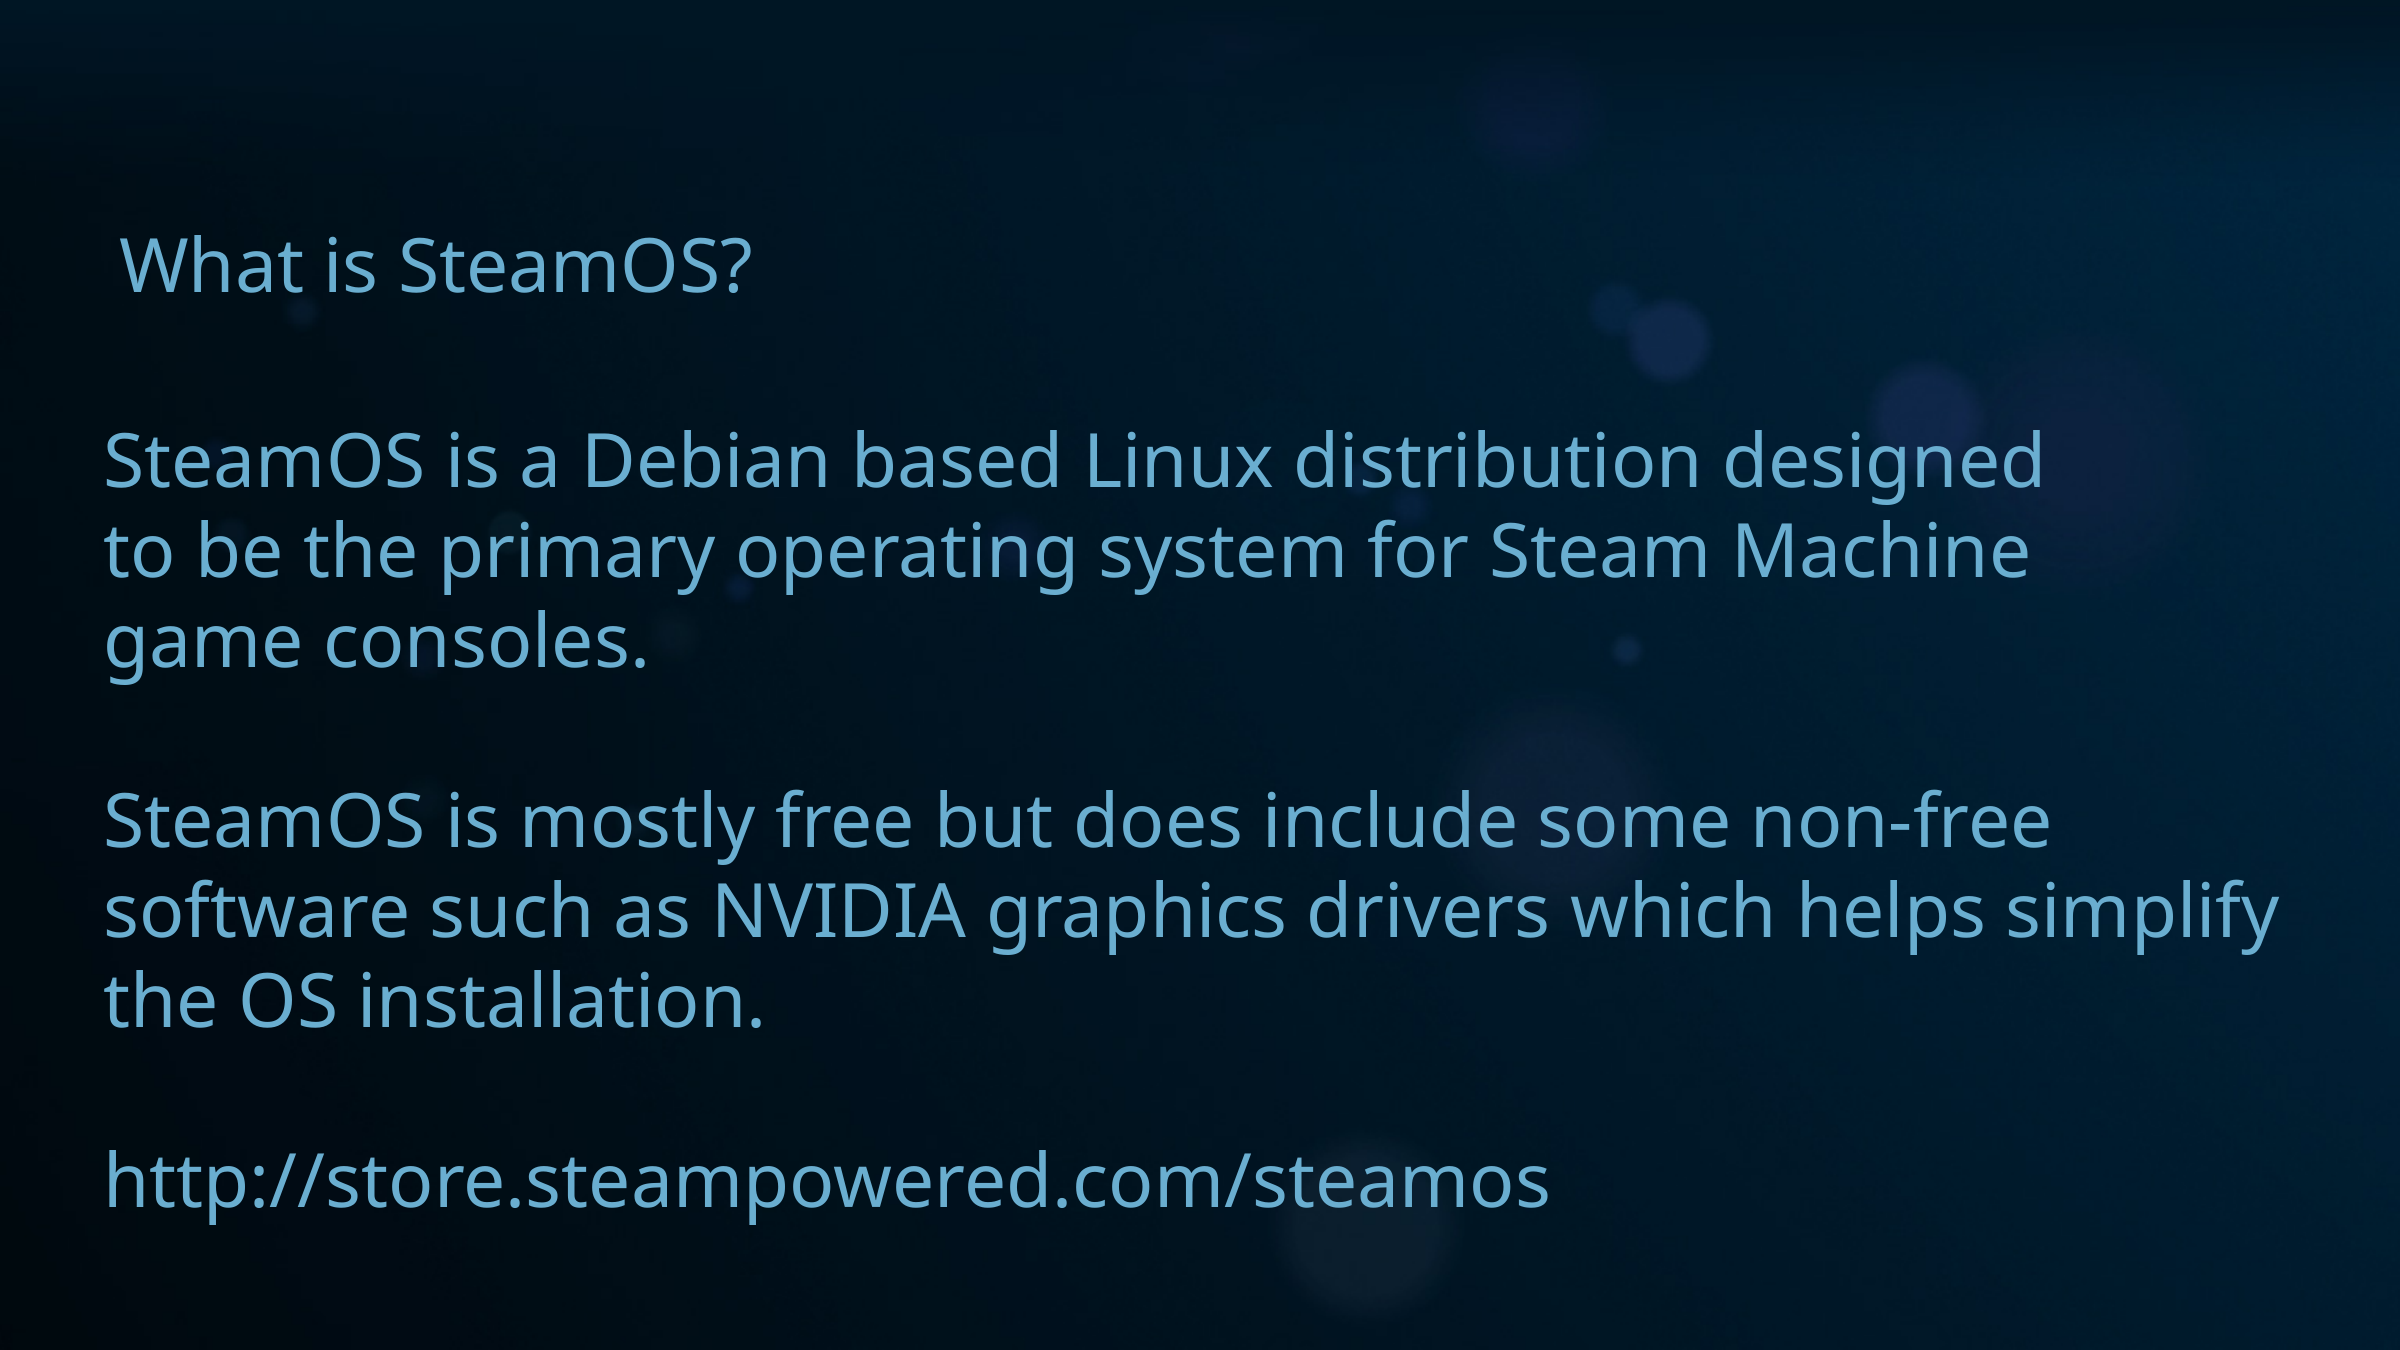

What is SteamOS?
SteamOS is a Debian based Linux distribution designed
to be the primary operating system for Steam Machine
game consoles.
SteamOS is mostly free but does include some non-free
software such as NVIDIA graphics drivers which helps simplify
the OS installation.
http://store.steampowered.com/steamos